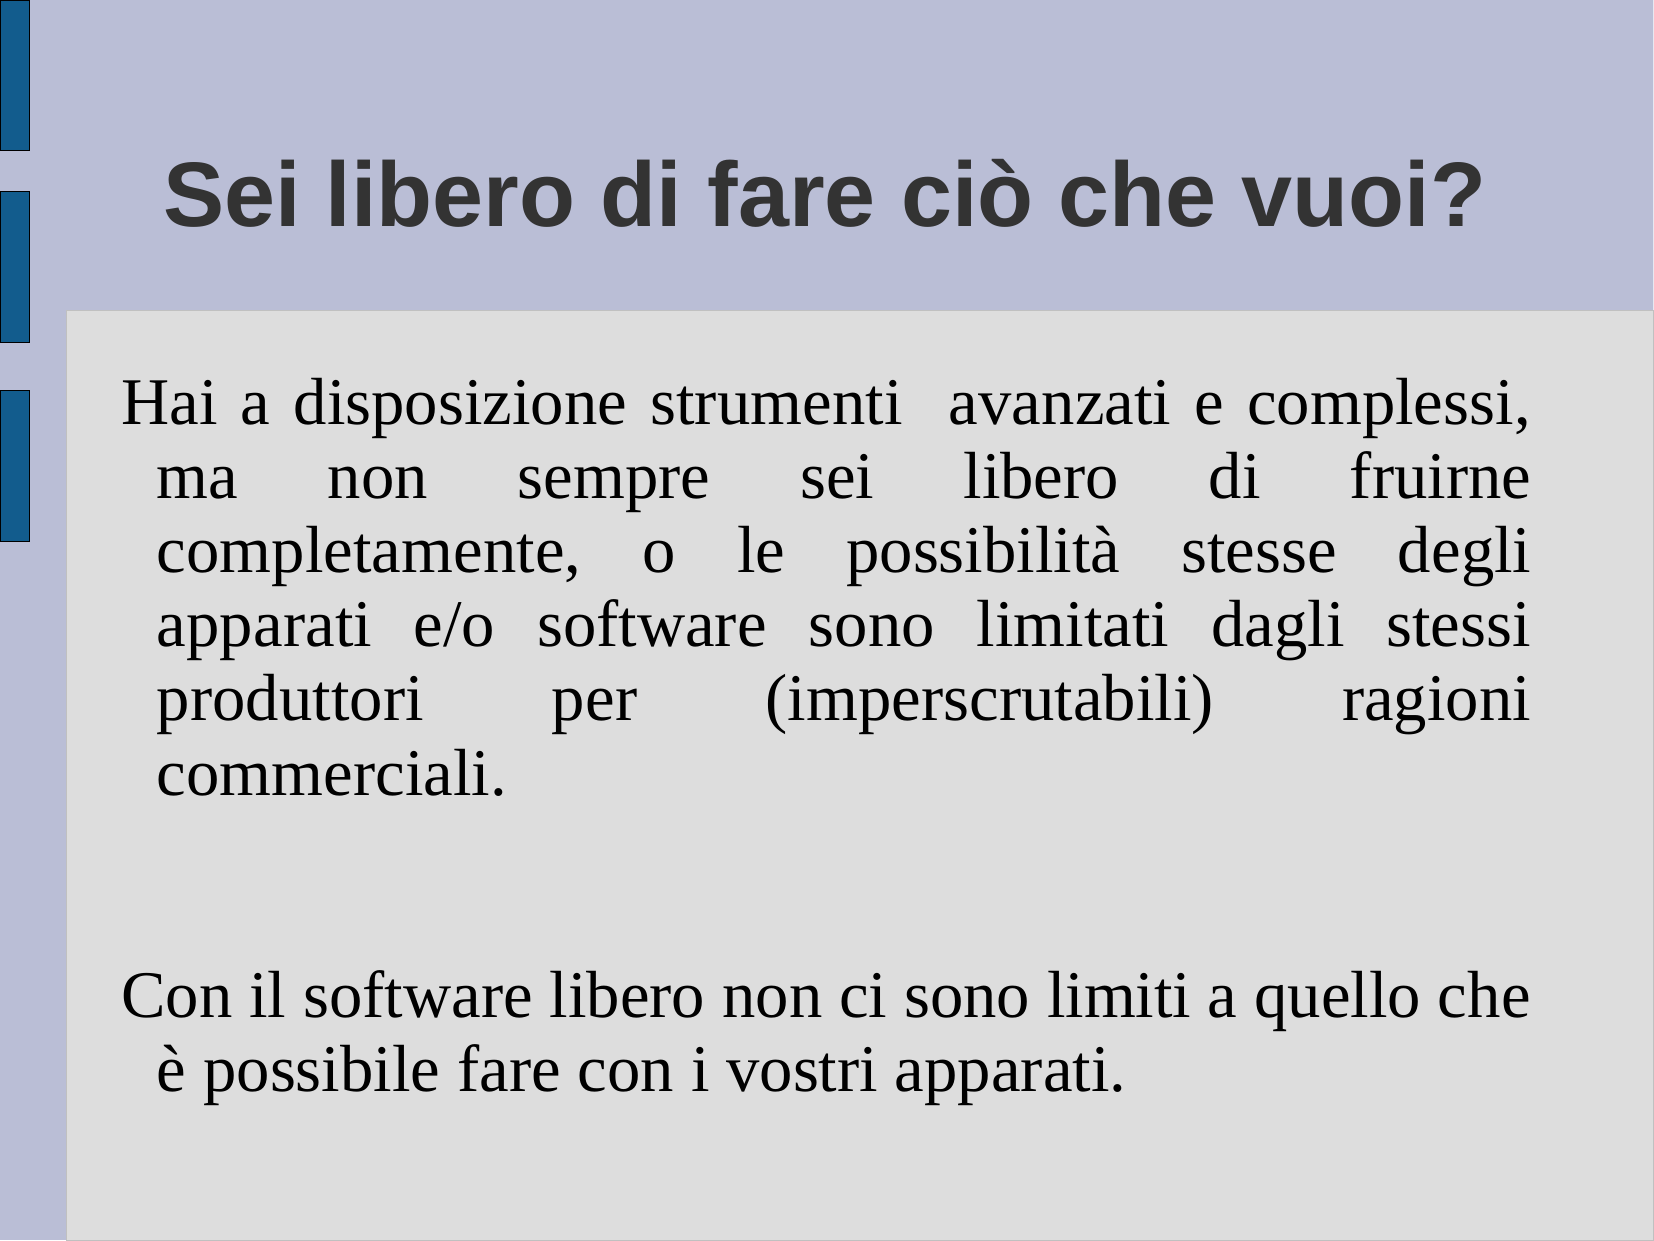

# Sei libero di fare ciò che vuoi?
Hai a disposizione strumenti avanzati e complessi, ma non sempre sei libero di fruirne completamente, o le possibilità stesse degli apparati e/o software sono limitati dagli stessi produttori per (imperscrutabili) ragioni commerciali.
Con il software libero non ci sono limiti a quello che è possibile fare con i vostri apparati.